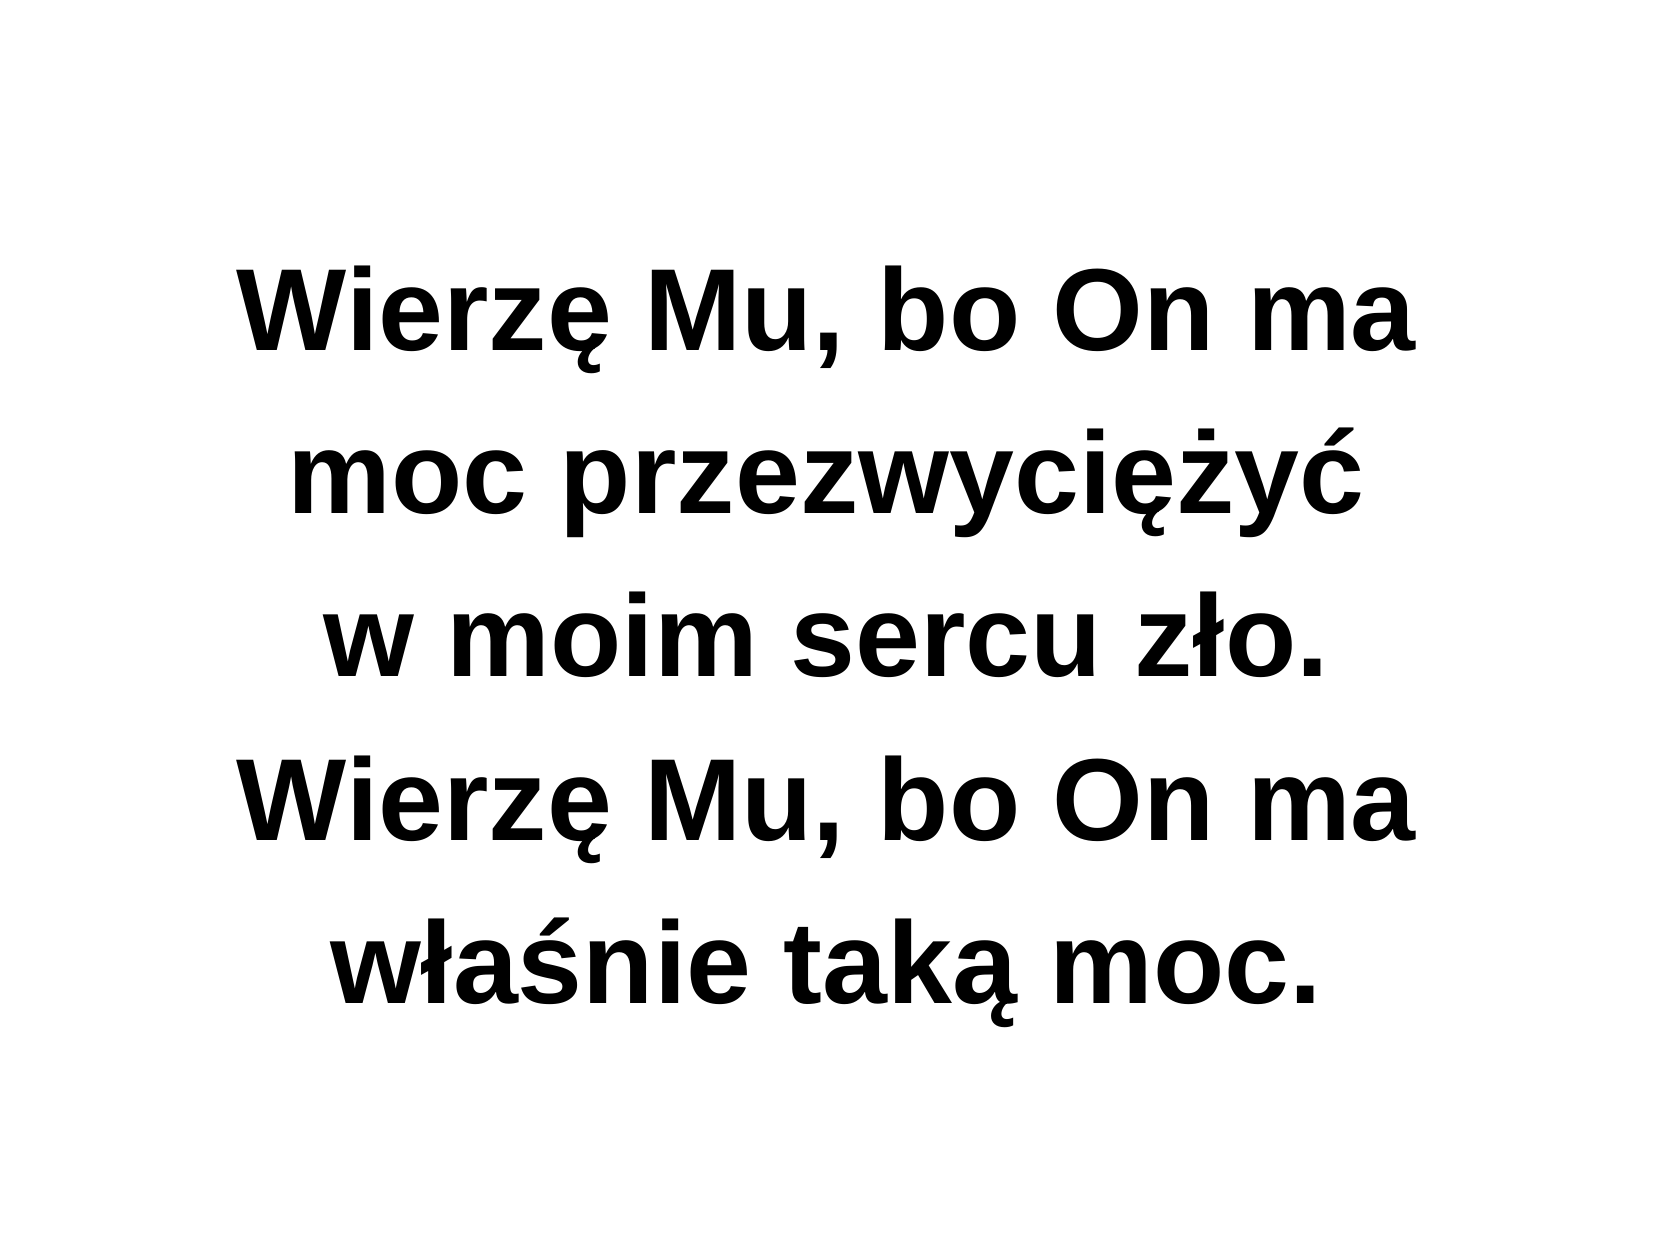

# Wierzę Mu, bo On ma
moc przezwyciężyć
w moim sercu zło.
Wierzę Mu, bo On ma
właśnie taką moc.